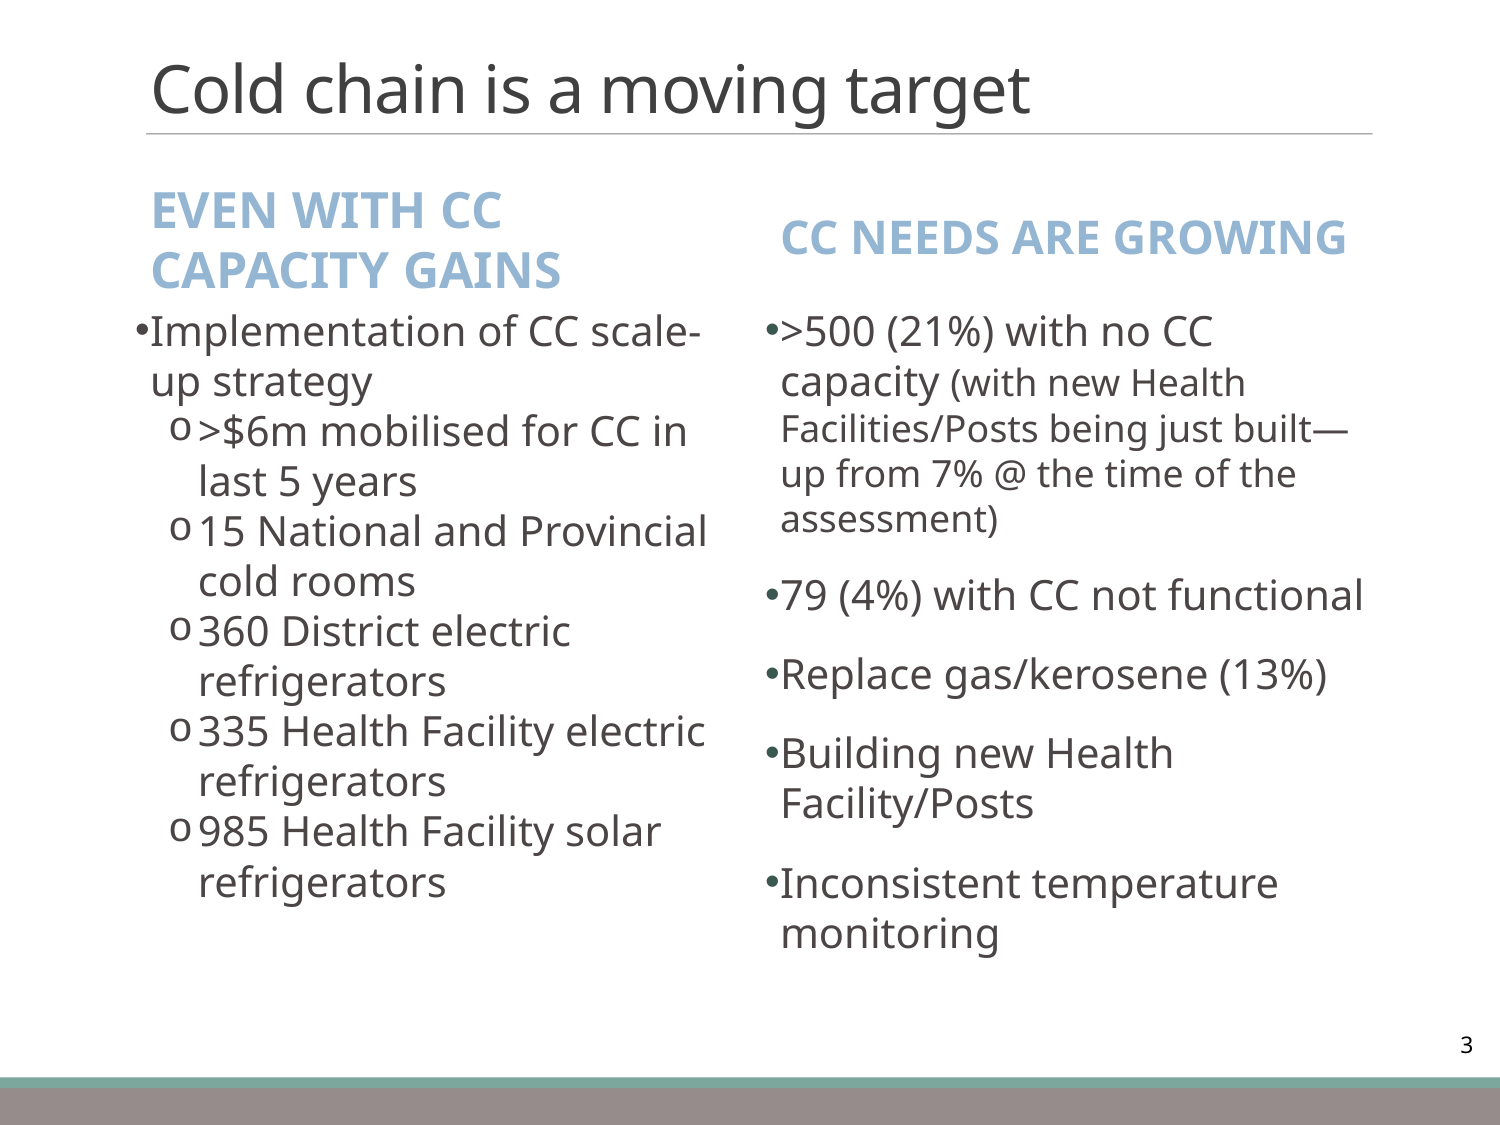

# Cold chain is a moving target
CC needs are growing
Even with cC capacity gains
Implementation of CC scale-up strategy
>$6m mobilised for CC in last 5 years
15 National and Provincial cold rooms
360 District electric refrigerators
335 Health Facility electric refrigerators
985 Health Facility solar refrigerators
>500 (21%) with no CC capacity (with new Health Facilities/Posts being just built—up from 7% @ the time of the assessment)
79 (4%) with CC not functional
Replace gas/kerosene (13%)
Building new Health Facility/Posts
Inconsistent temperature monitoring